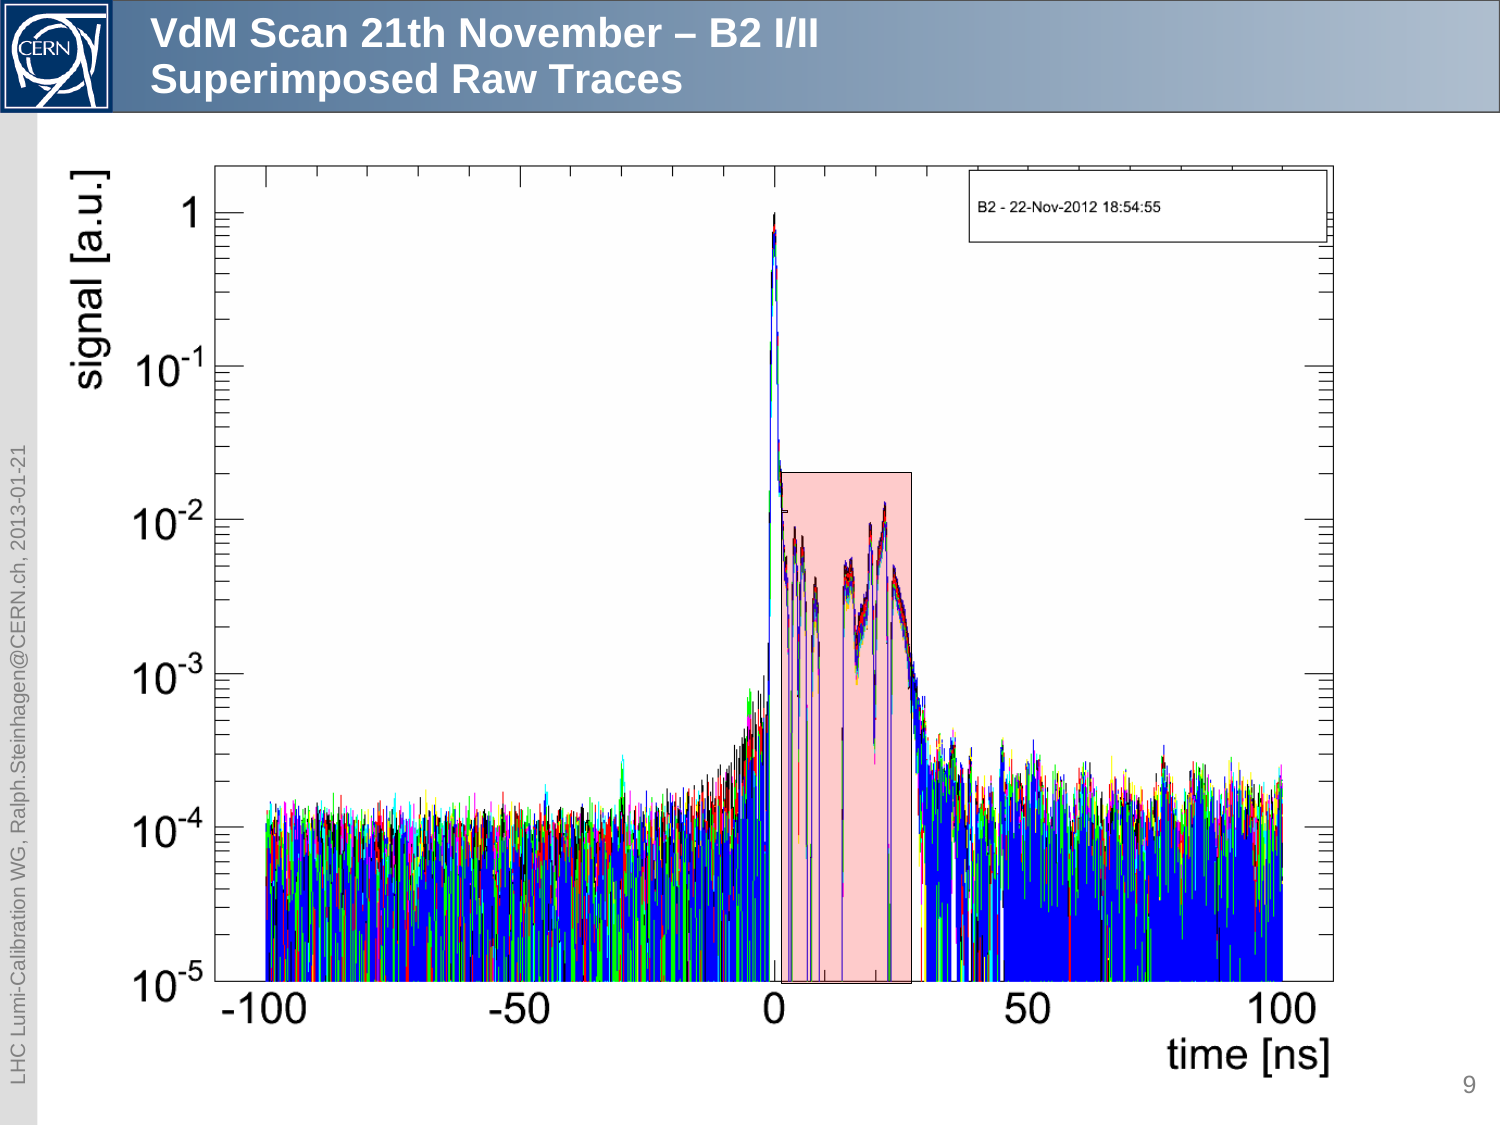

# VdM Scan 21th November – B2 I/II Superimposed Raw Traces